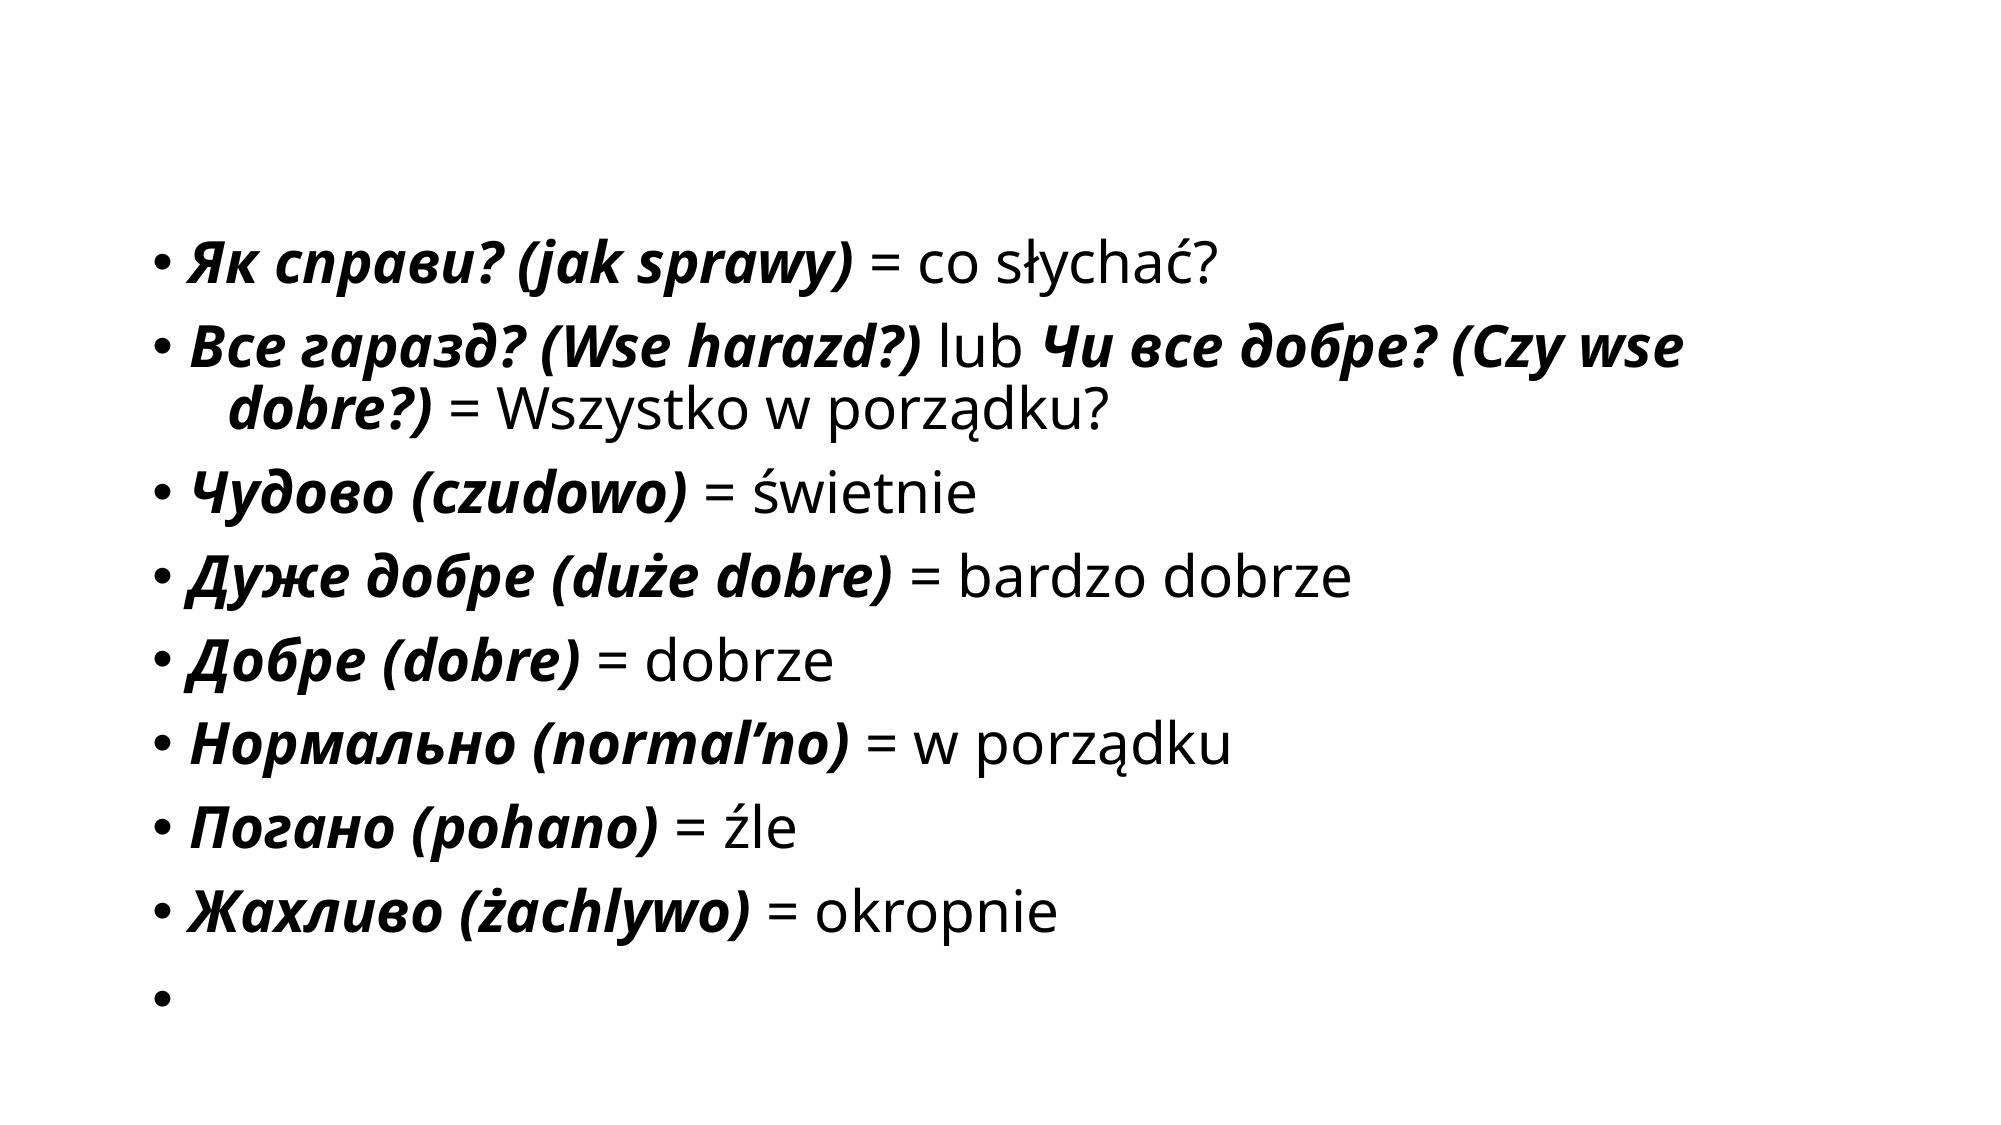

#
Як справи? (jak sprawy) = co słychać?
Все гаразд? (Wse harazd?) lub Чи все добре? (Czy wse dobre?) = Wszystko w porządku?
Чудово (czudowo) = świetnie
Дуже добре (duże dobre) = bardzo dobrze
Добре (dobre) = dobrze
Нормально (normal’no) = w porządku
Погано (pohano) = źle
Жахливо (żachlywo) = okropnie